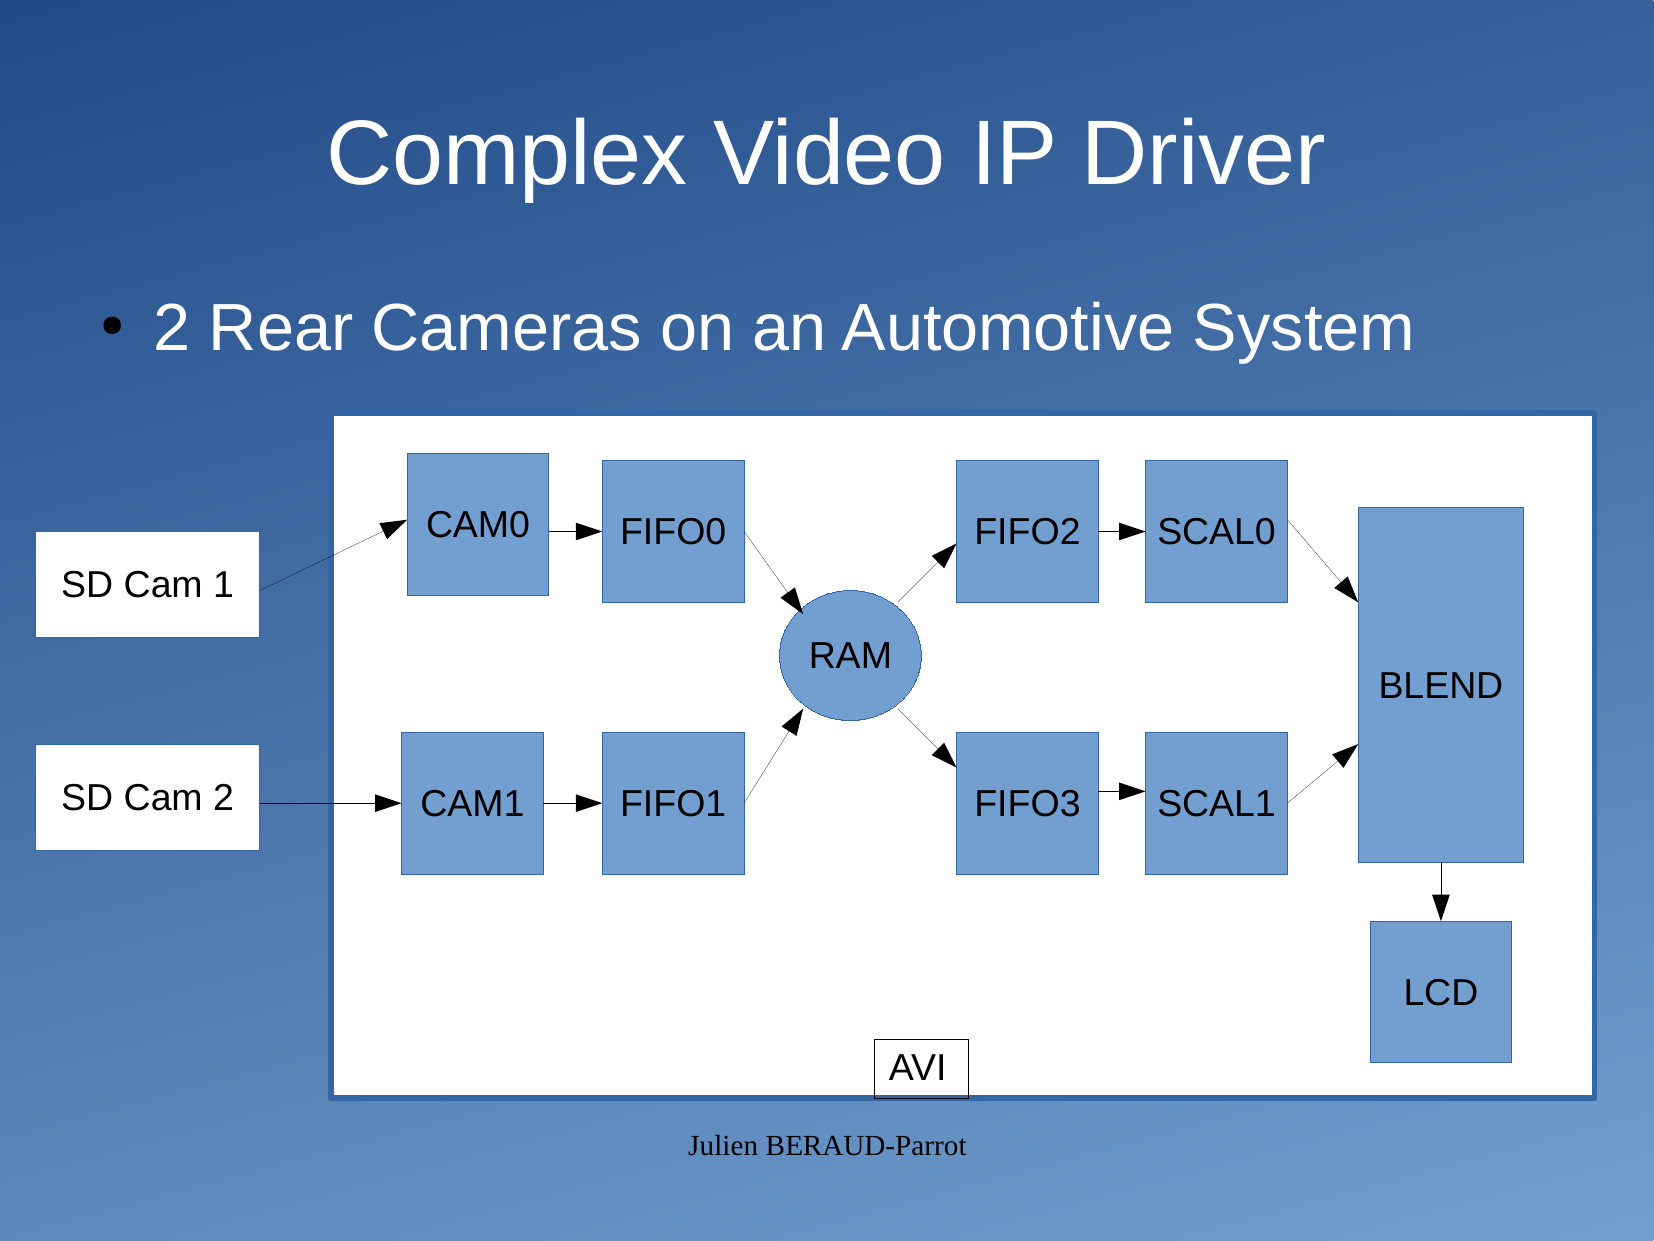

# Complex Video IP Driver
2 Rear Cameras on an Automotive System
CAM0
FIFO0
FIFO2
SCAL0
BLEND
SD Cam 1
RAM
CAM1
FIFO1
FIFO3
SCAL1
SD Cam 2
LCD
AVI
Julien BERAUD-Parrot